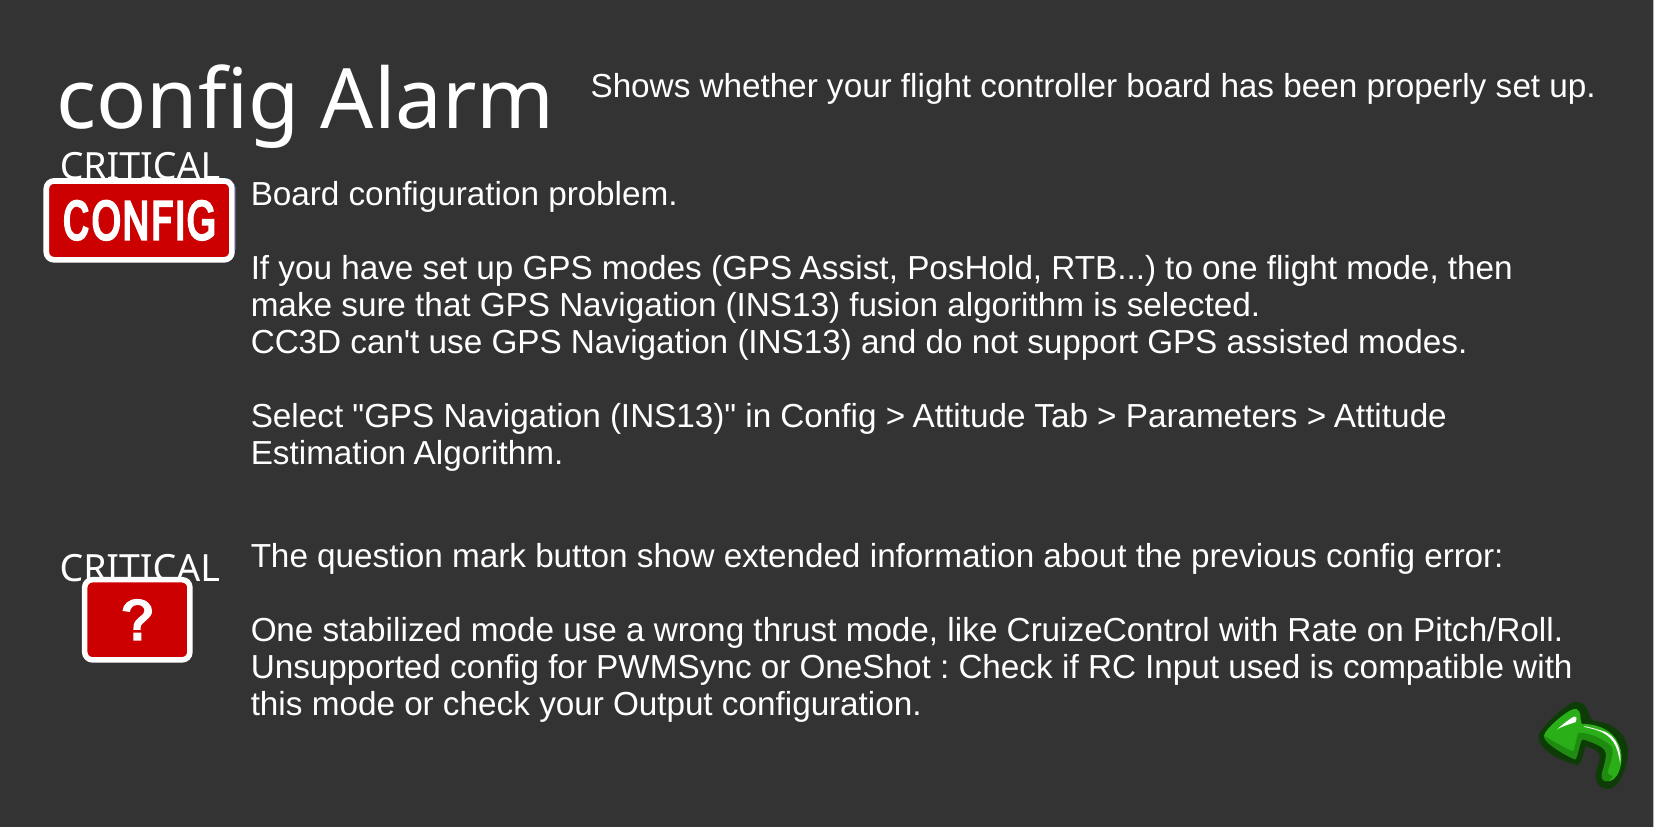

config Alarm
Shows whether your flight controller board has been properly set up.
CRITICAL
Board configuration problem.
If you have set up GPS modes (GPS Assist, PosHold, RTB...) to one flight mode, then make sure that GPS Navigation (INS13) fusion algorithm is selected.
CC3D can't use GPS Navigation (INS13) and do not support GPS assisted modes.
Select "GPS Navigation (INS13)" in Config > Attitude Tab > Parameters > Attitude Estimation Algorithm.
CRITICAL
The question mark button show extended information about the previous config error:
One stabilized mode use a wrong thrust mode, like CruizeControl with Rate on Pitch/Roll.
Unsupported config for PWMSync or OneShot : Check if RC Input used is compatible with this mode or check your Output configuration.